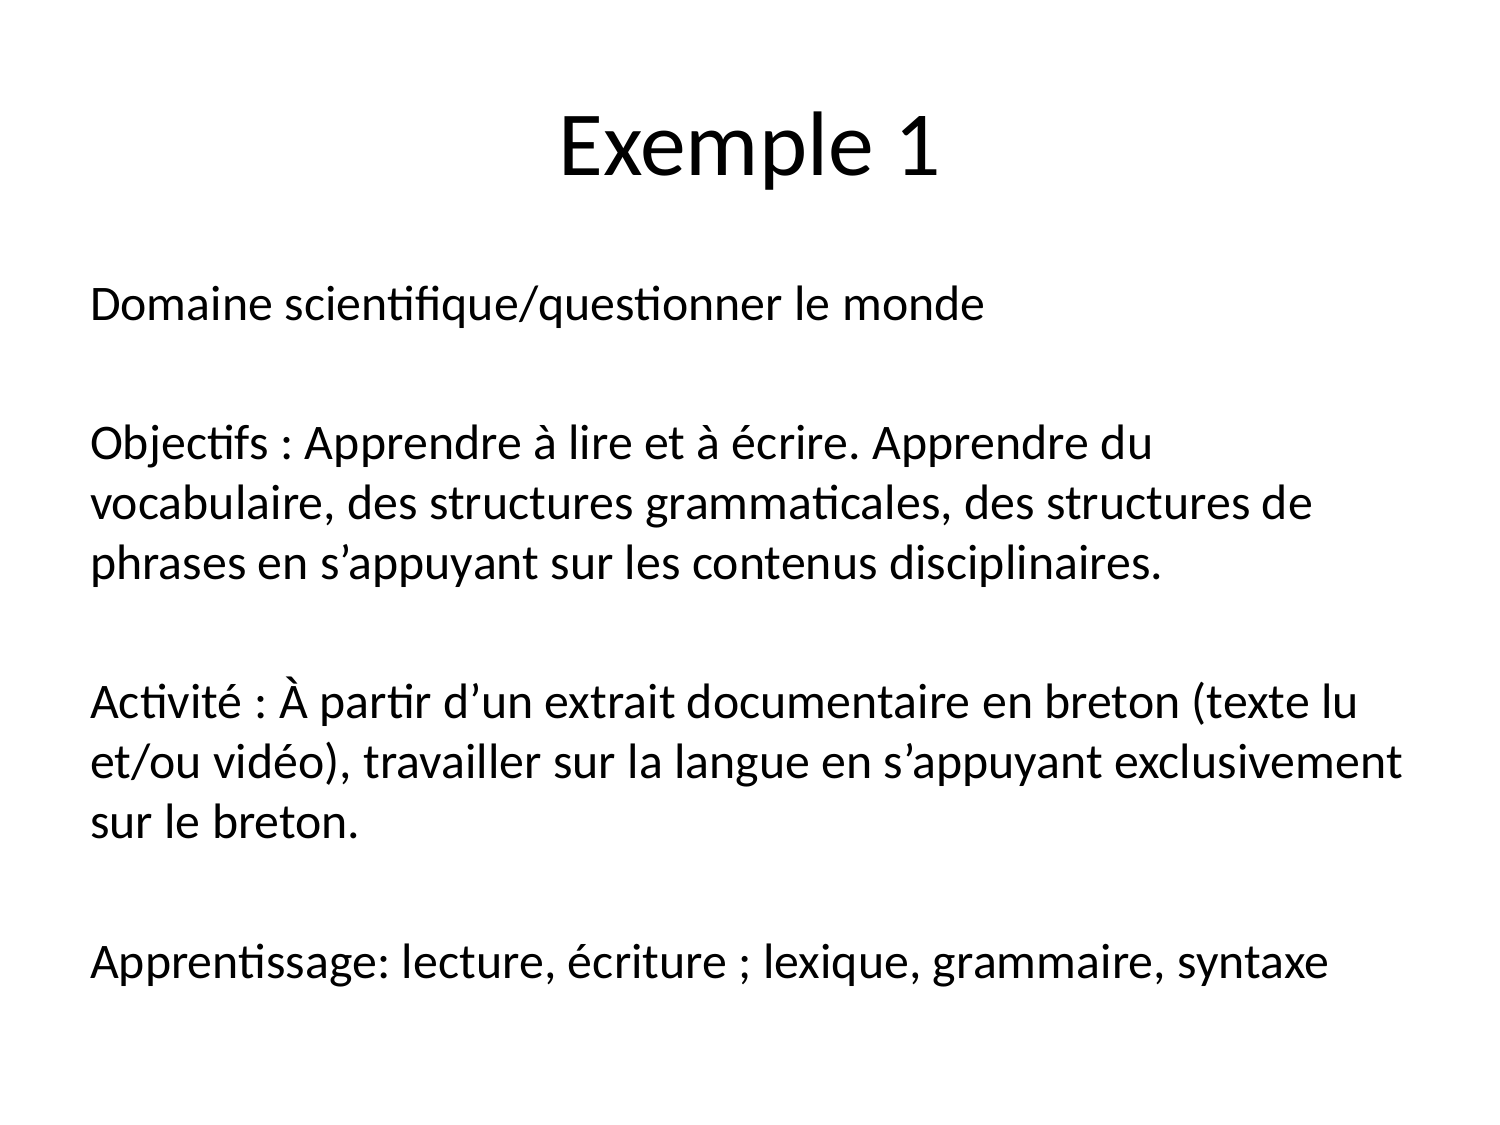

# Exemple 1
Domaine scientifique/questionner le monde
Objectifs : Apprendre à lire et à écrire. Apprendre du vocabulaire, des structures grammaticales, des structures de phrases en s’appuyant sur les contenus disciplinaires.
Activité : À partir d’un extrait documentaire en breton (texte lu et/ou vidéo), travailler sur la langue en s’appuyant exclusivement sur le breton.
Apprentissage: lecture, écriture ; lexique, grammaire, syntaxe